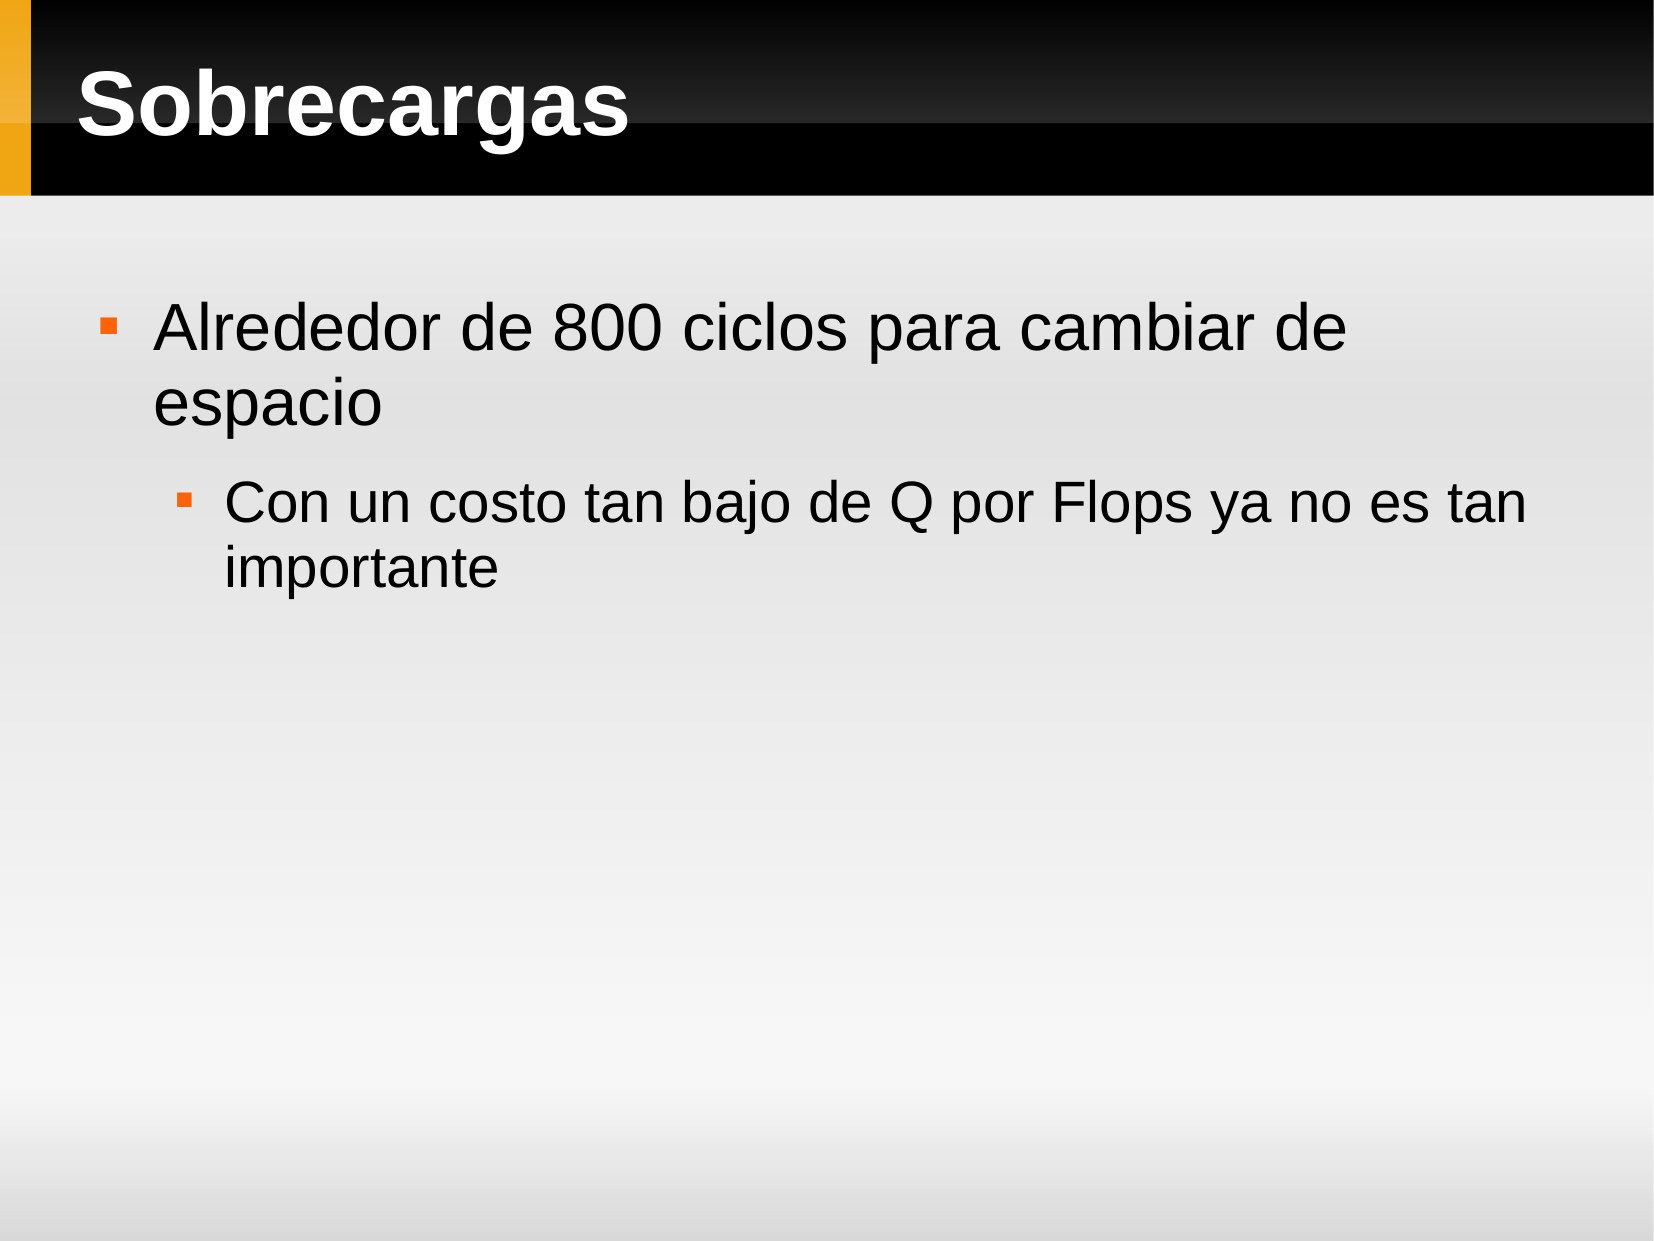

# Sobrecargas
Alrededor de 800 ciclos para cambiar de espacio
Con un costo tan bajo de Q por Flops ya no es tan importante